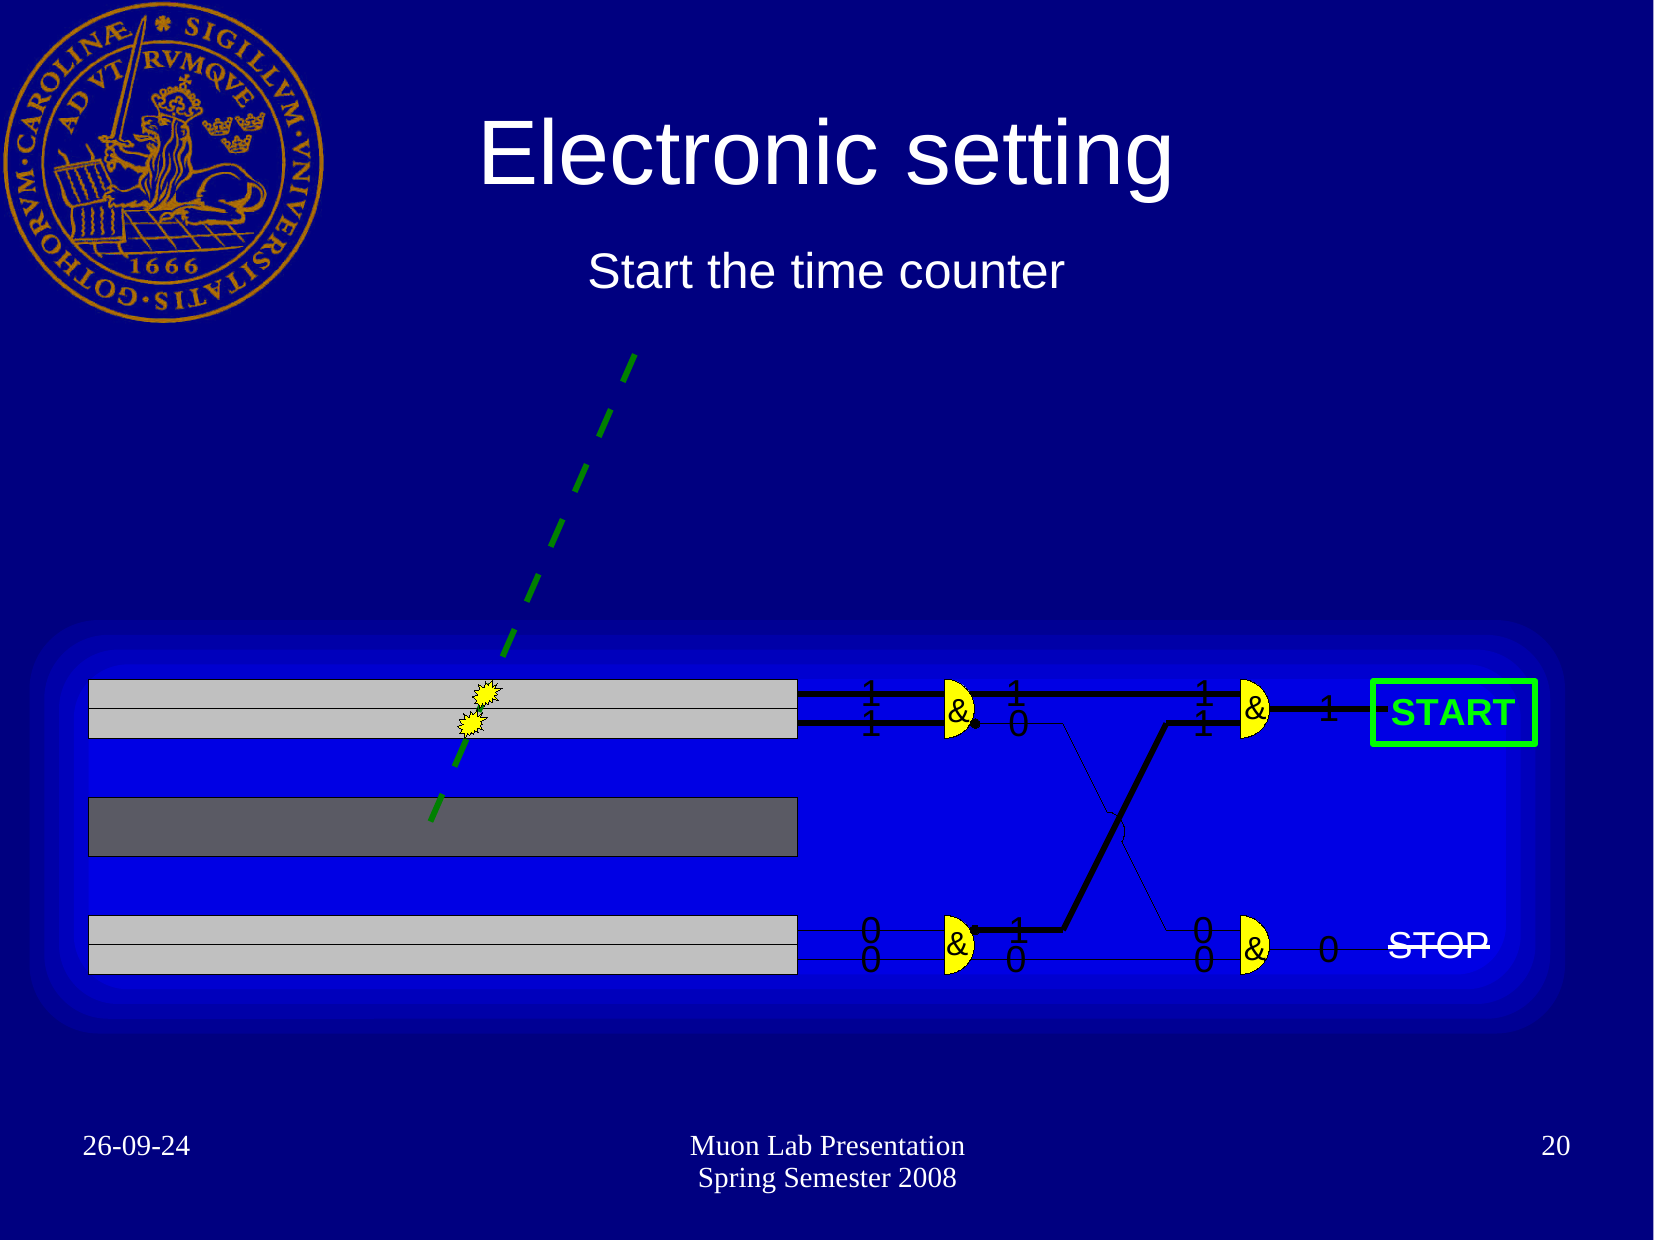

# Electronic setting
Start the time counter
START
&
&
1
 1 1
1
1
0
1
STOP
&
&
0
1
0
0
0
 0 0
20